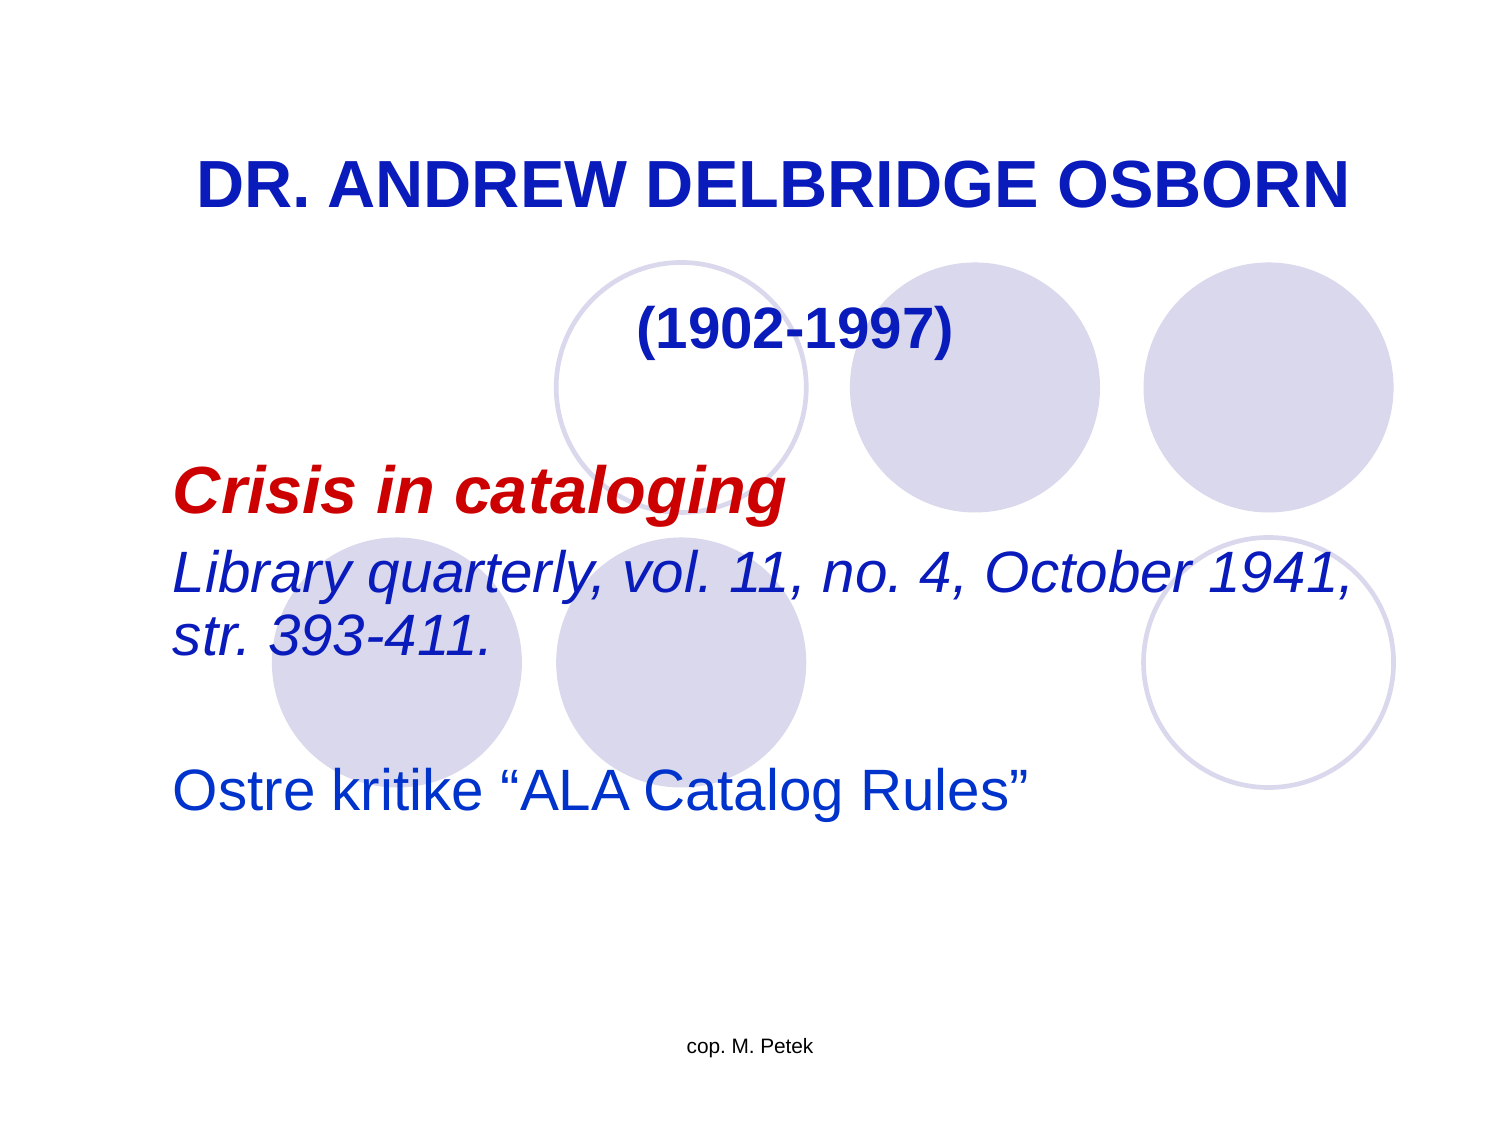

# DR. ANDREW DELBRIDGE OSBORN
(1902-1997)
Crisis in cataloging
Library quarterly, vol. 11, no. 4, October 1941, str. 393-411.
Ostre kritike “ALA Catalog Rules”
cop. M. Petek